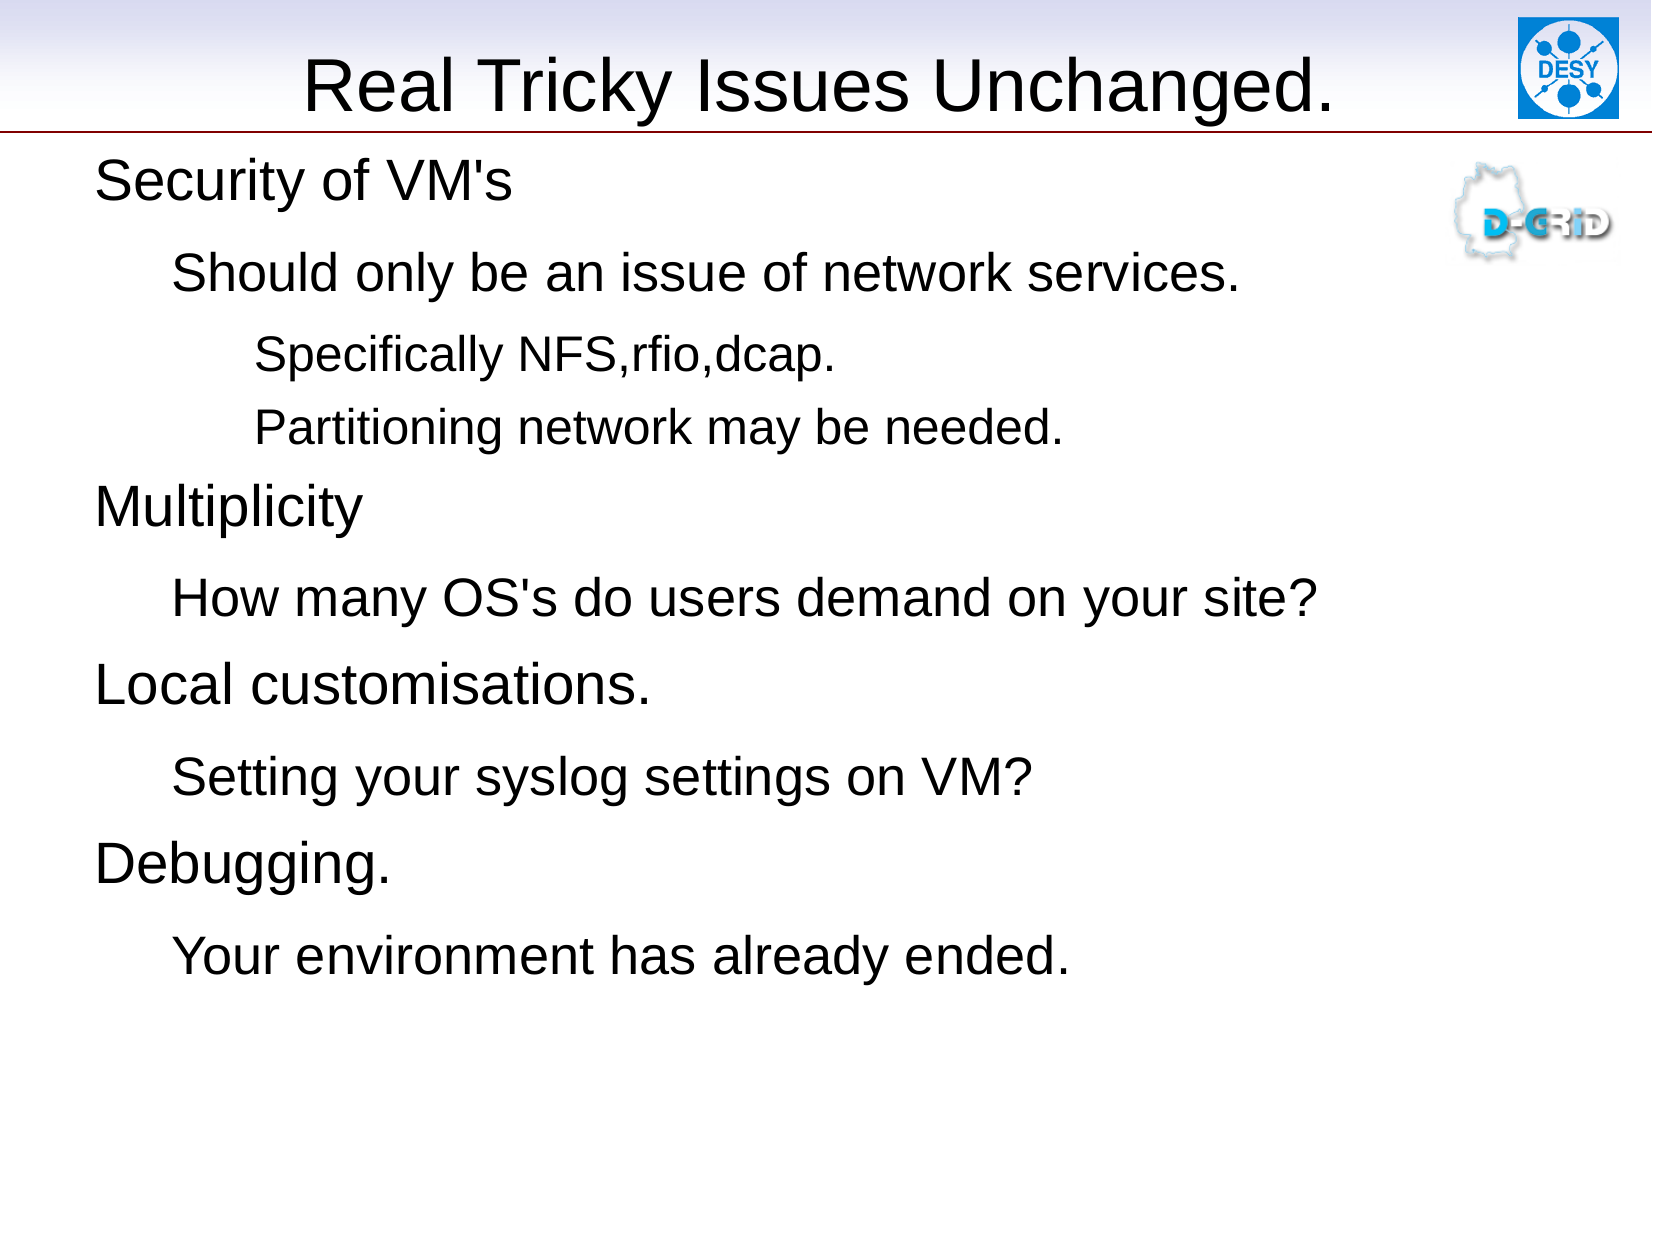

# Real Tricky Issues Unchanged.
Security of VM's
Should only be an issue of network services.
Specifically NFS,rfio,dcap.
Partitioning network may be needed.
Multiplicity
How many OS's do users demand on your site?
Local customisations.
Setting your syslog settings on VM?
Debugging.
Your environment has already ended.